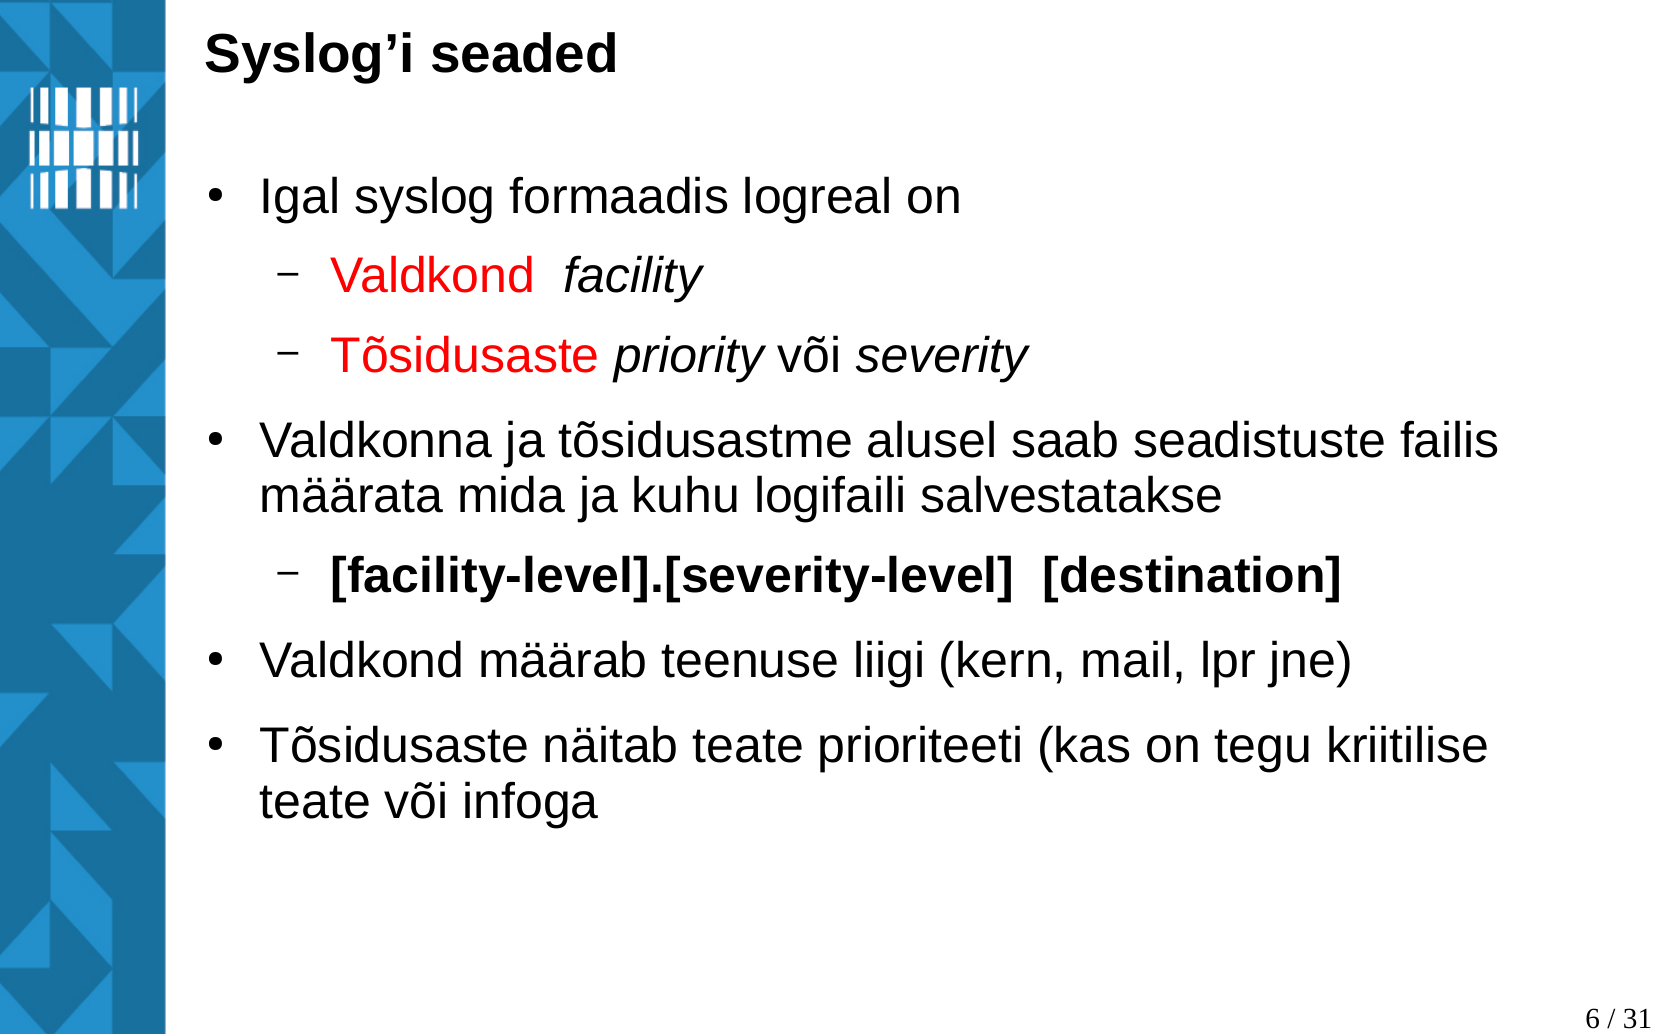

# Syslog’i seaded
Igal syslog formaadis logreal on
Valdkond facility
Tõsidusaste priority või severity
Valdkonna ja tõsidusastme alusel saab seadistuste failis määrata mida ja kuhu logifaili salvestatakse
[facility-level].[severity-level] [destination]
Valdkond määrab teenuse liigi (kern, mail, lpr jne)
Tõsidusaste näitab teate prioriteeti (kas on tegu kriitilise teate või infoga
6